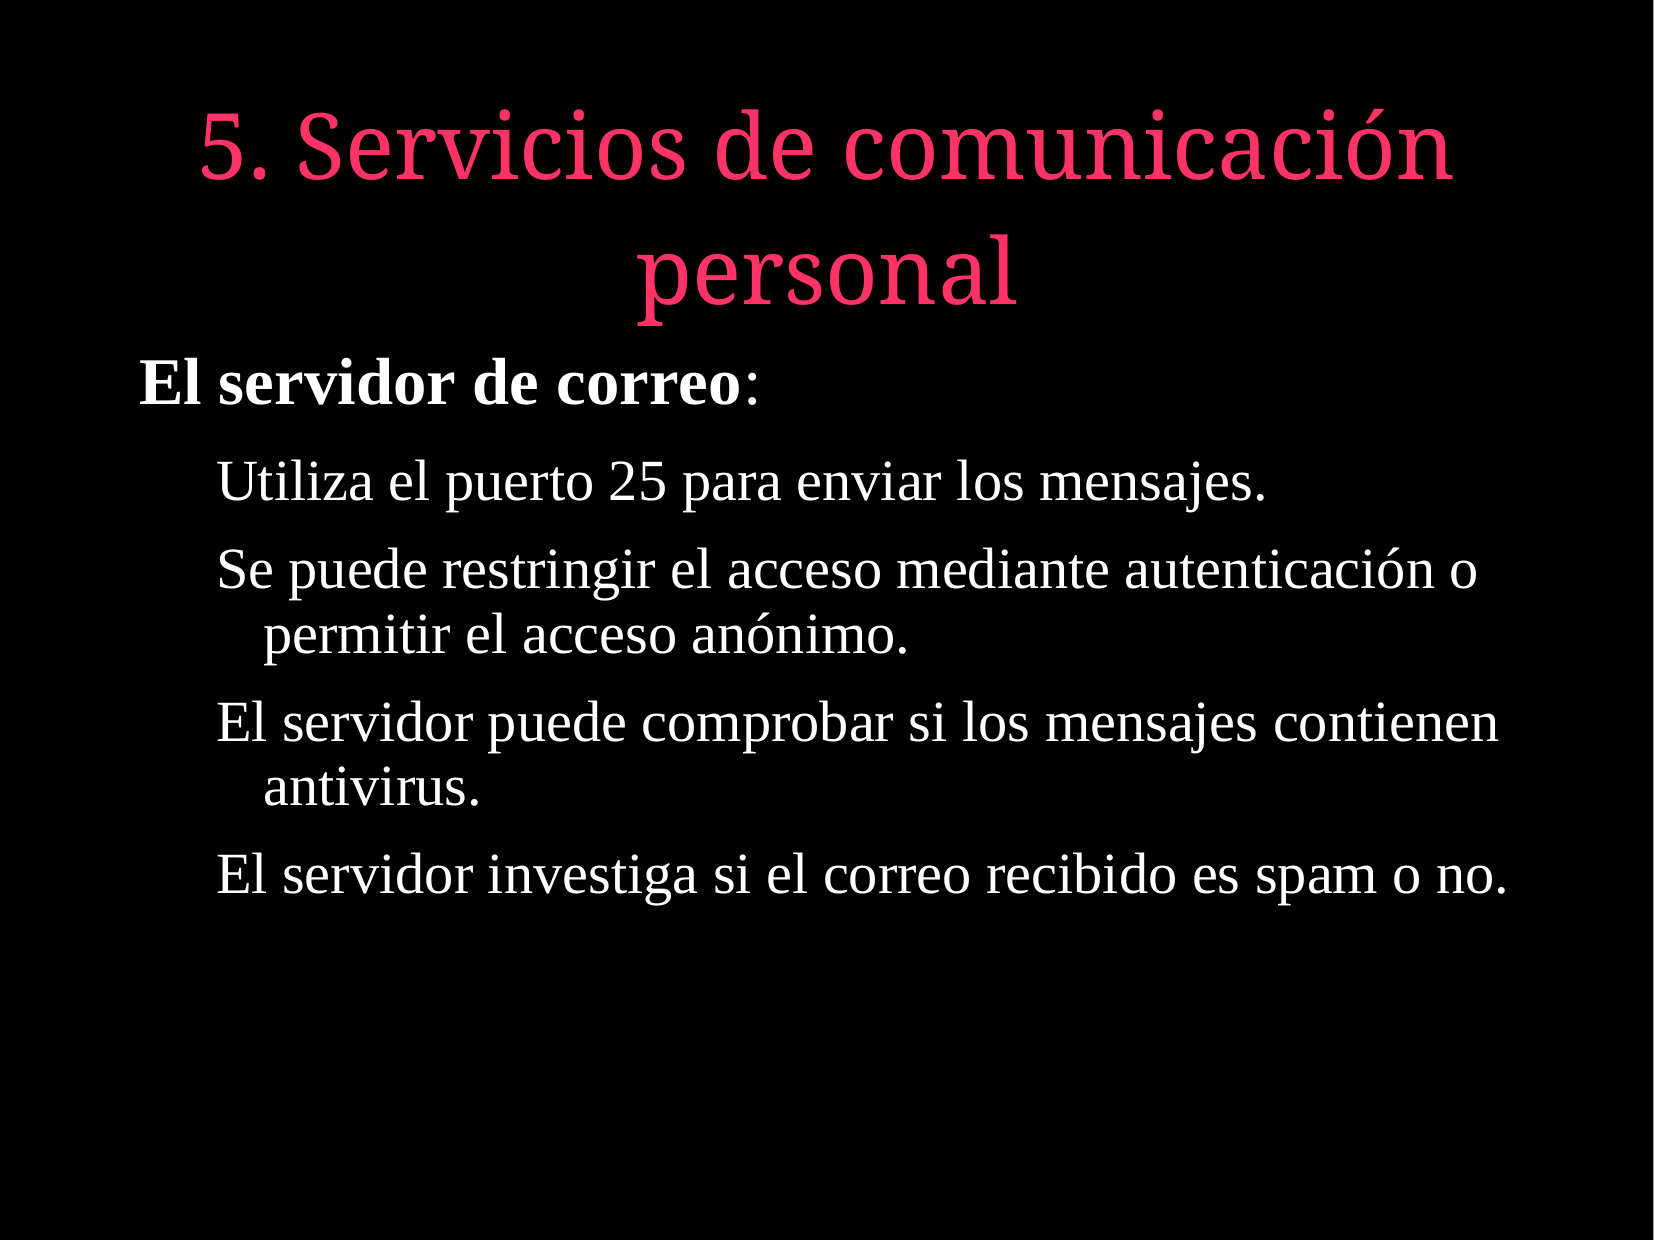

# 5. Servicios de comunicación personal
El servidor de correo:
Utiliza el puerto 25 para enviar los mensajes.
Se puede restringir el acceso mediante autenticación o permitir el acceso anónimo.
El servidor puede comprobar si los mensajes contienen antivirus.
El servidor investiga si el correo recibido es spam o no.